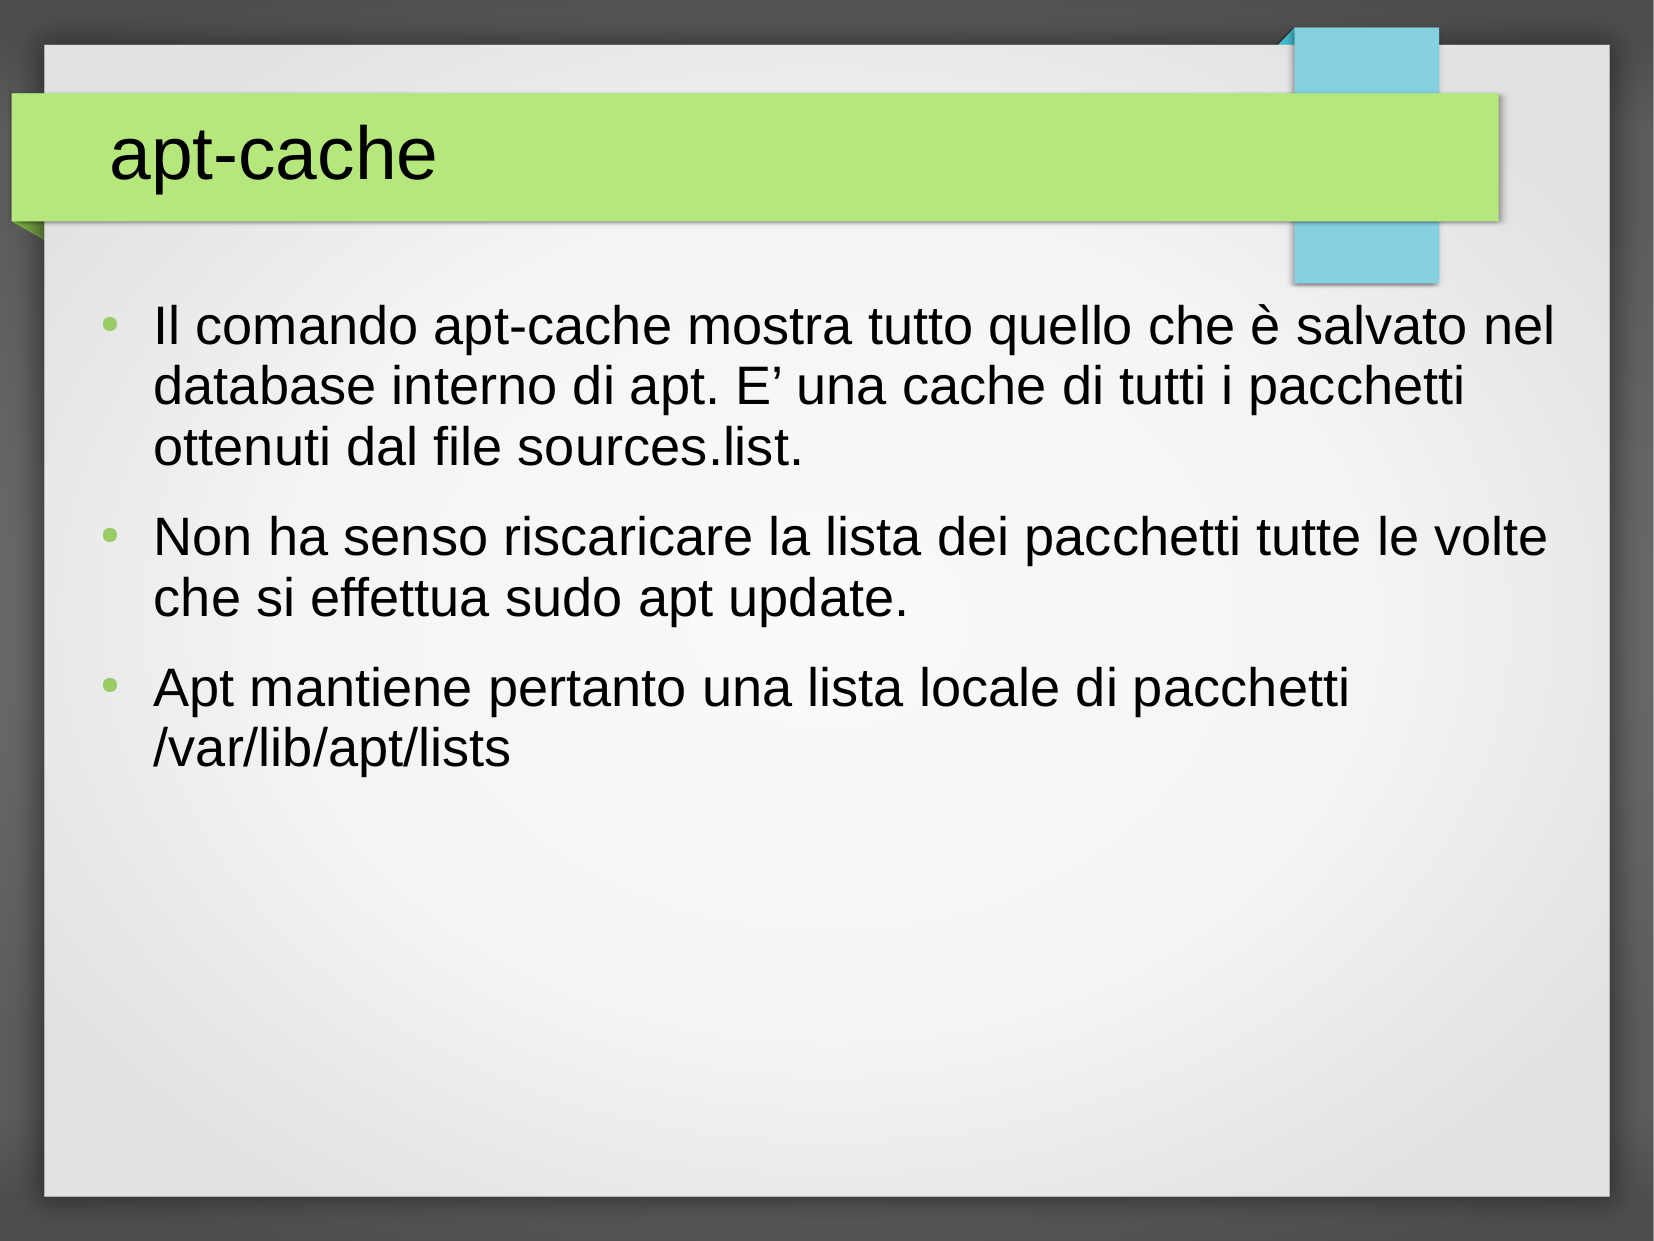

# apt-cache
Il comando apt-cache mostra tutto quello che è salvato nel database interno di apt. E’ una cache di tutti i pacchetti ottenuti dal file sources.list.
Non ha senso riscaricare la lista dei pacchetti tutte le volte che si effettua sudo apt update.
Apt mantiene pertanto una lista locale di pacchetti /var/lib/apt/lists